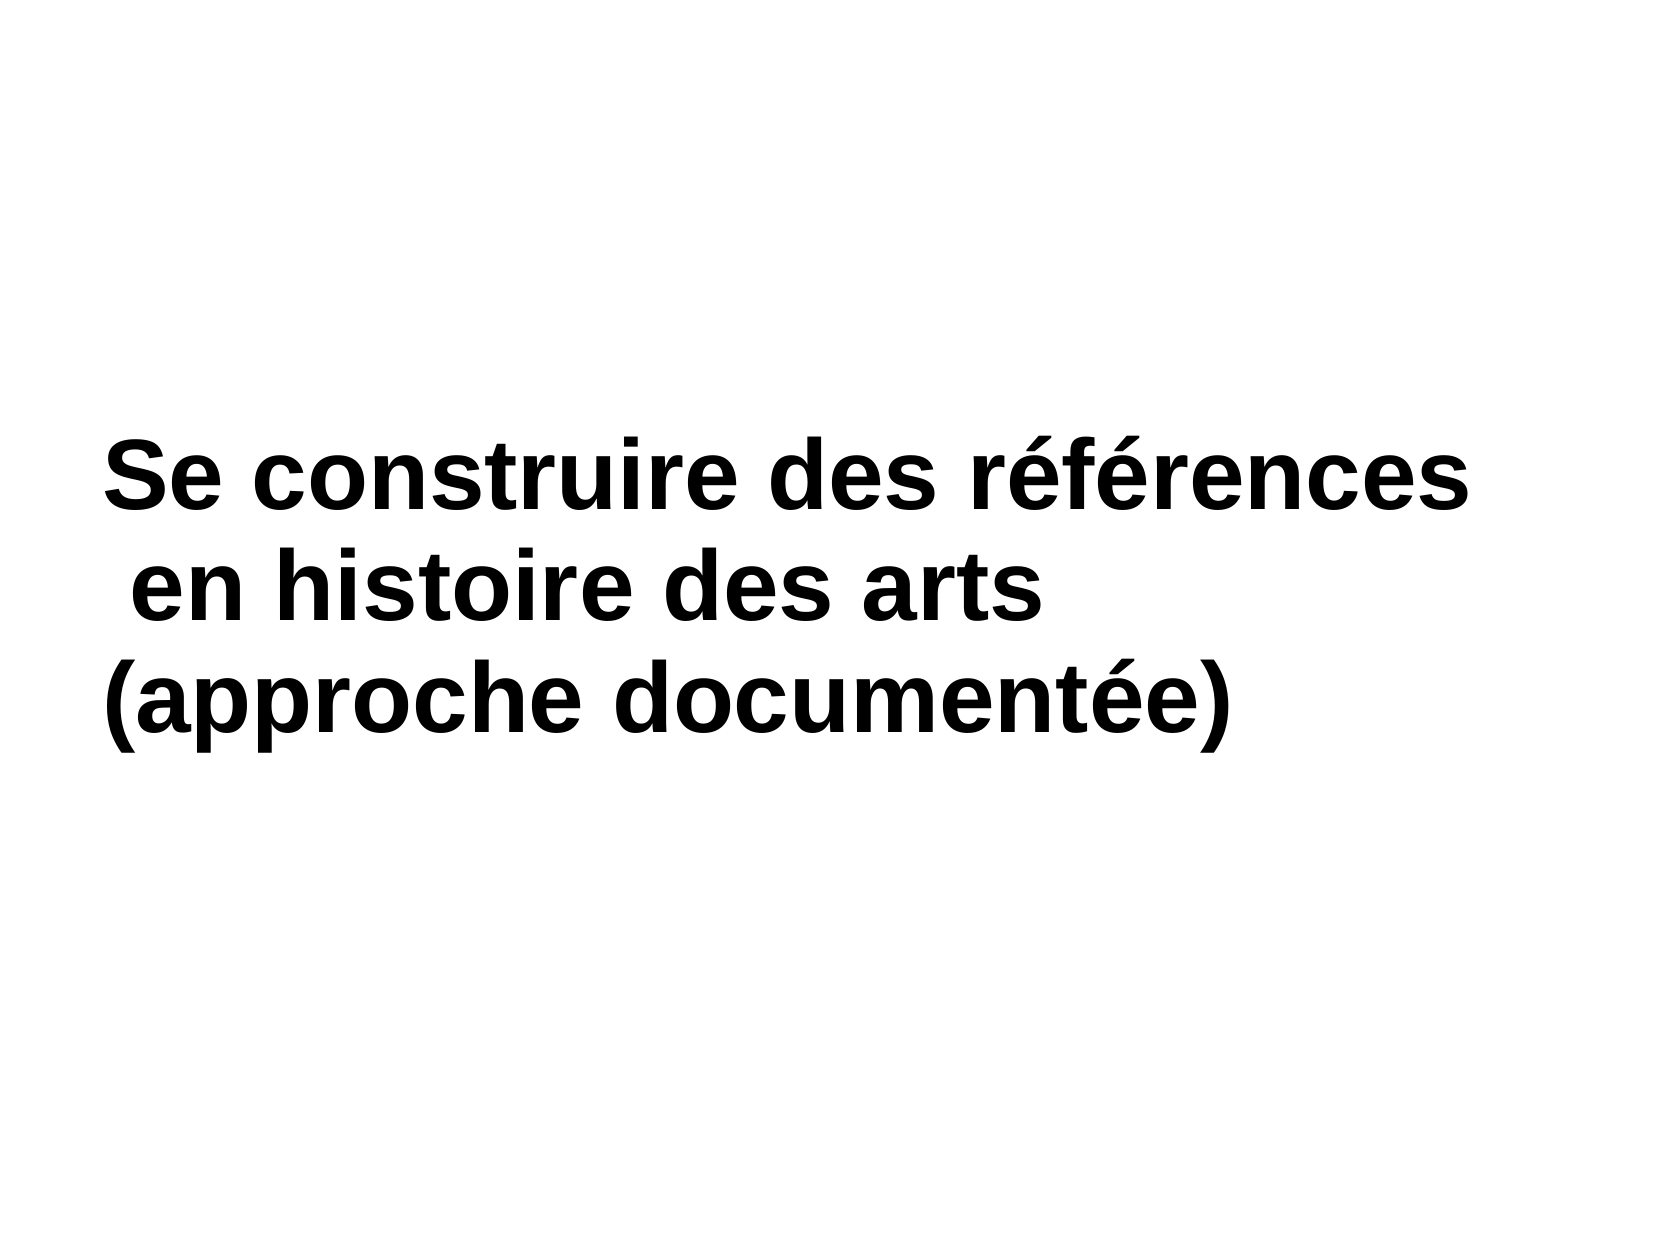

Se construire des références
 en histoire des arts
(approche documentée)